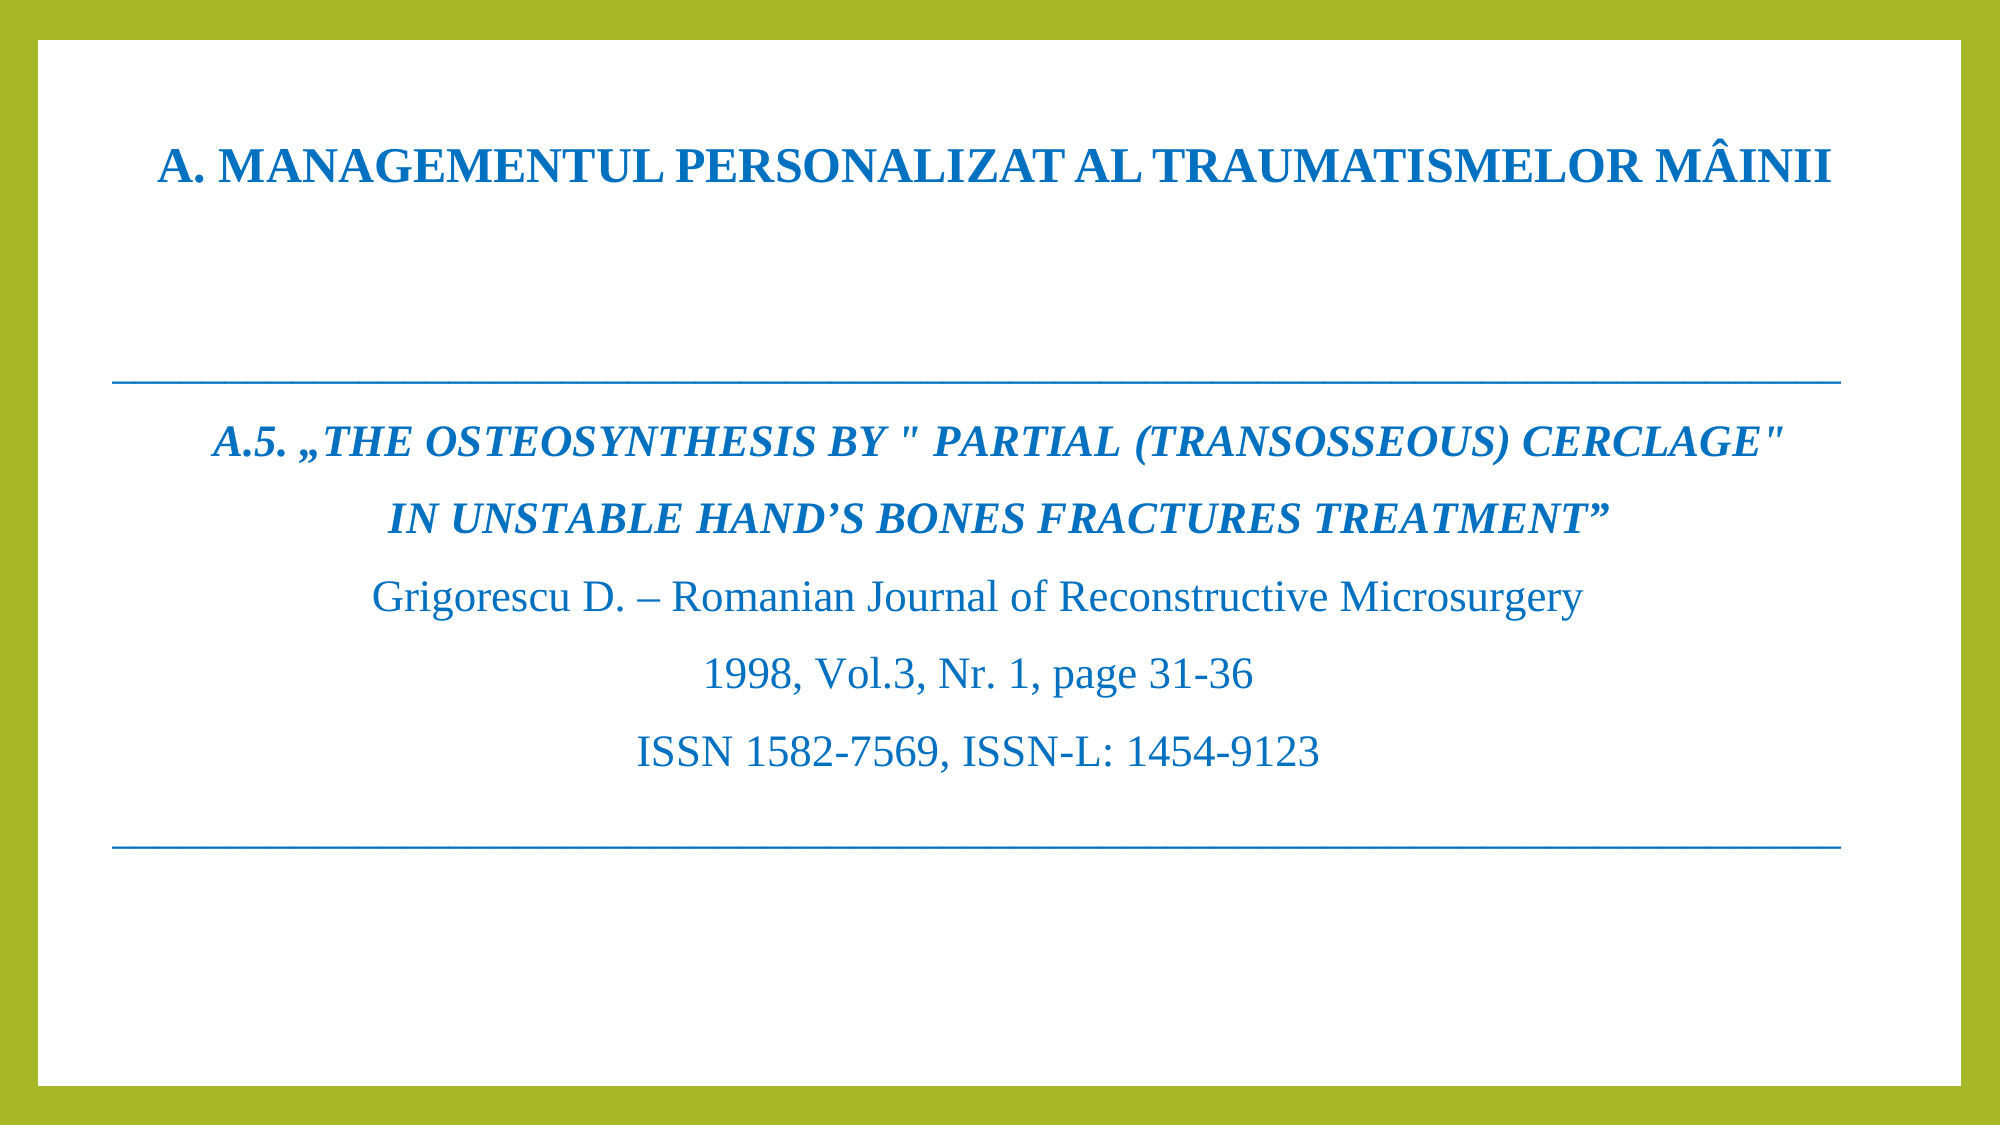

# A. MANAGEMENTUL PERSONALIZAT AL TRAUMATISMELOR MÂINII